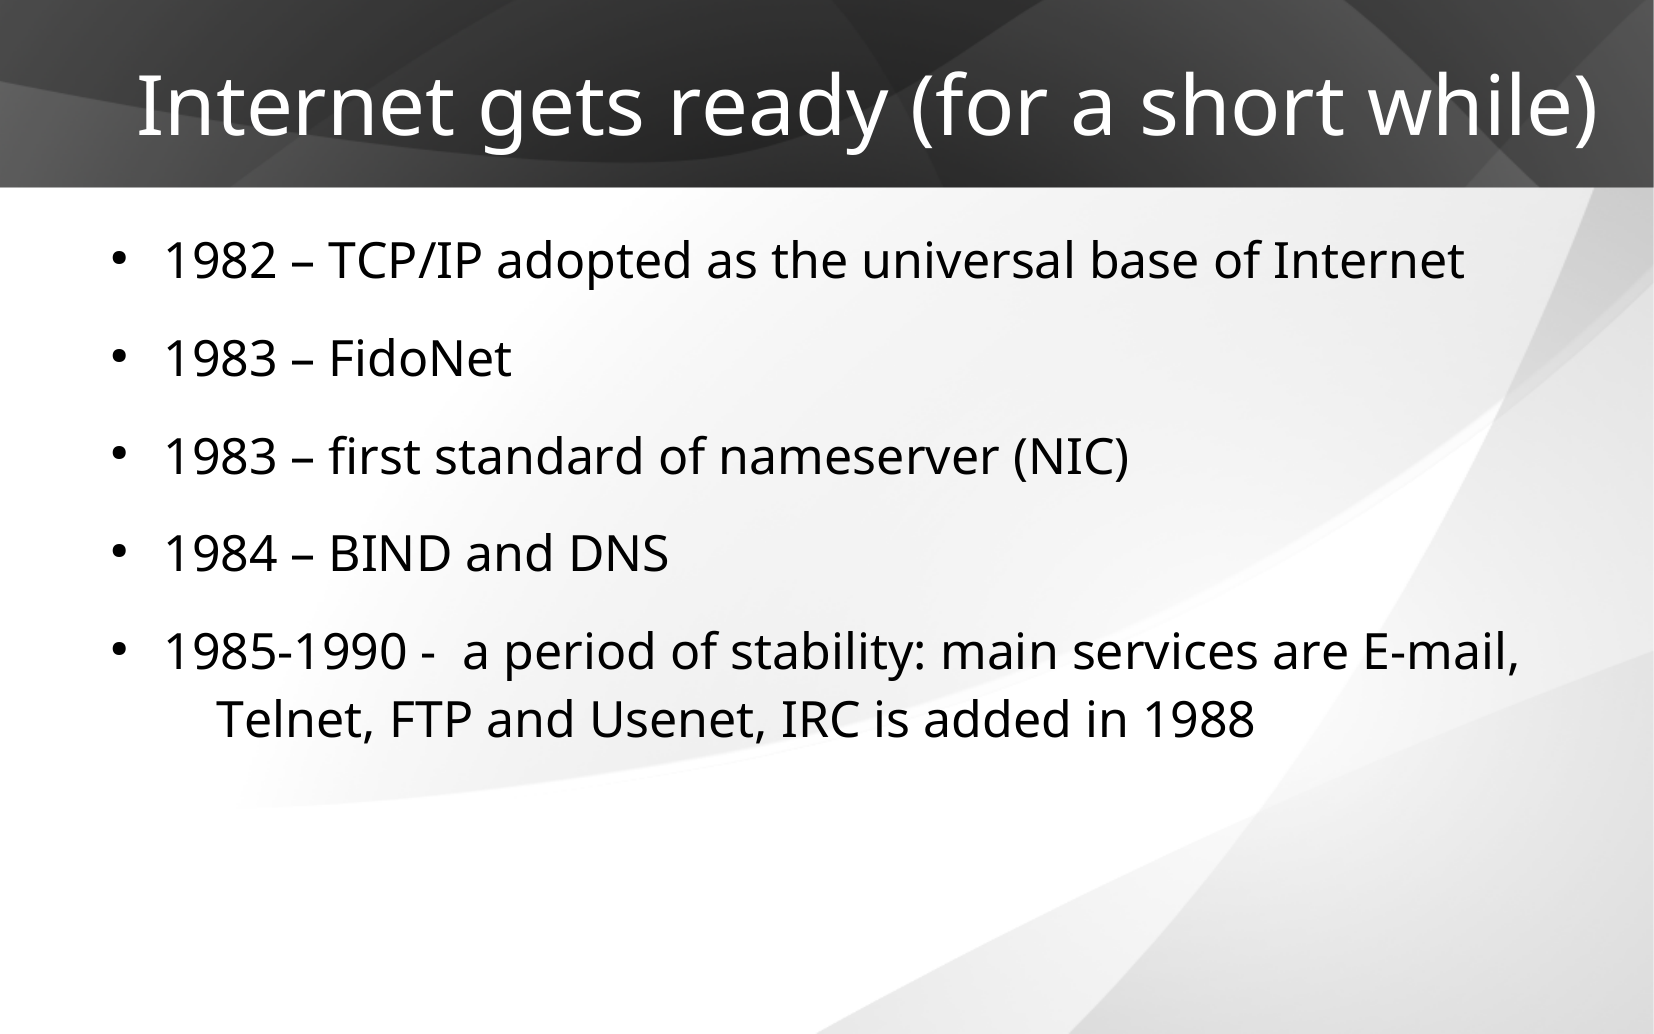

# Internet gets ready (for a short while)
1982 – TCP/IP adopted as the universal base of Internet
1983 – FidoNet
1983 – first standard of nameserver (NIC)
1984 – BIND and DNS
1985-1990 - a period of stability: main services are E-mail, Telnet, FTP and Usenet, IRC is added in 1988